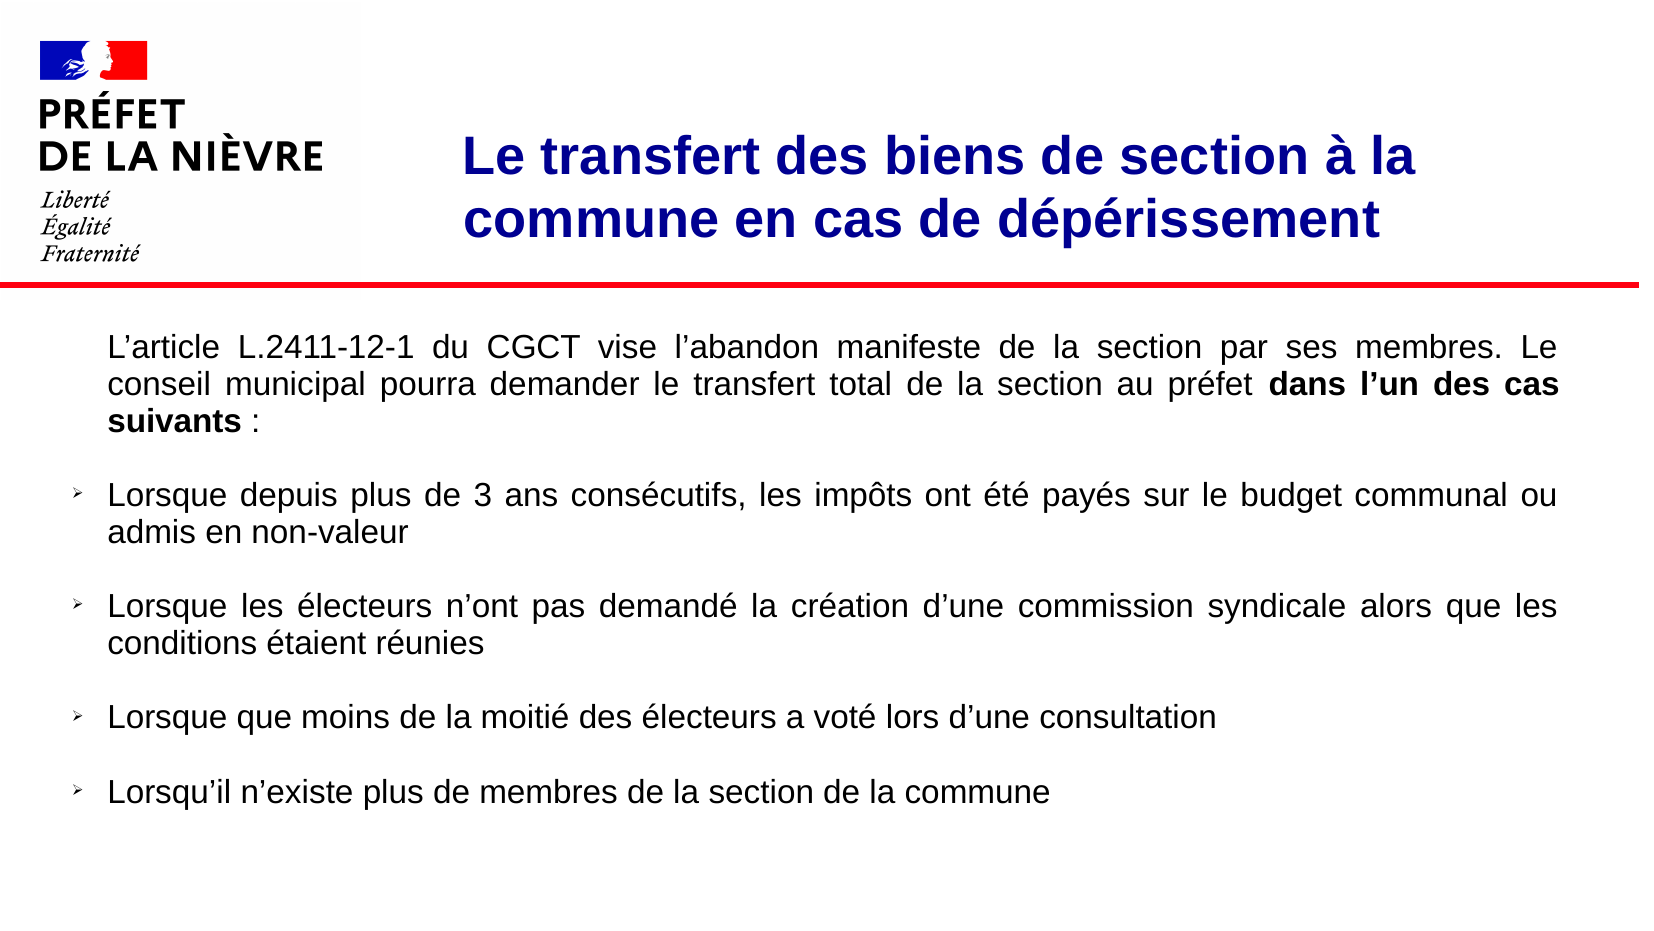

# Le transfert des biens de section à la commune en cas de dépérissement
L’article L.2411-12-1 du CGCT vise l’abandon manifeste de la section par ses membres. Le conseil municipal pourra demander le transfert total de la section au préfet dans l’un des cas suivants :
Lorsque depuis plus de 3 ans consécutifs, les impôts ont été payés sur le budget communal ou admis en non-valeur
Lorsque les électeurs n’ont pas demandé la création d’une commission syndicale alors que les conditions étaient réunies
Lorsque que moins de la moitié des électeurs a voté lors d’une consultation
Lorsqu’il n’existe plus de membres de la section de la commune